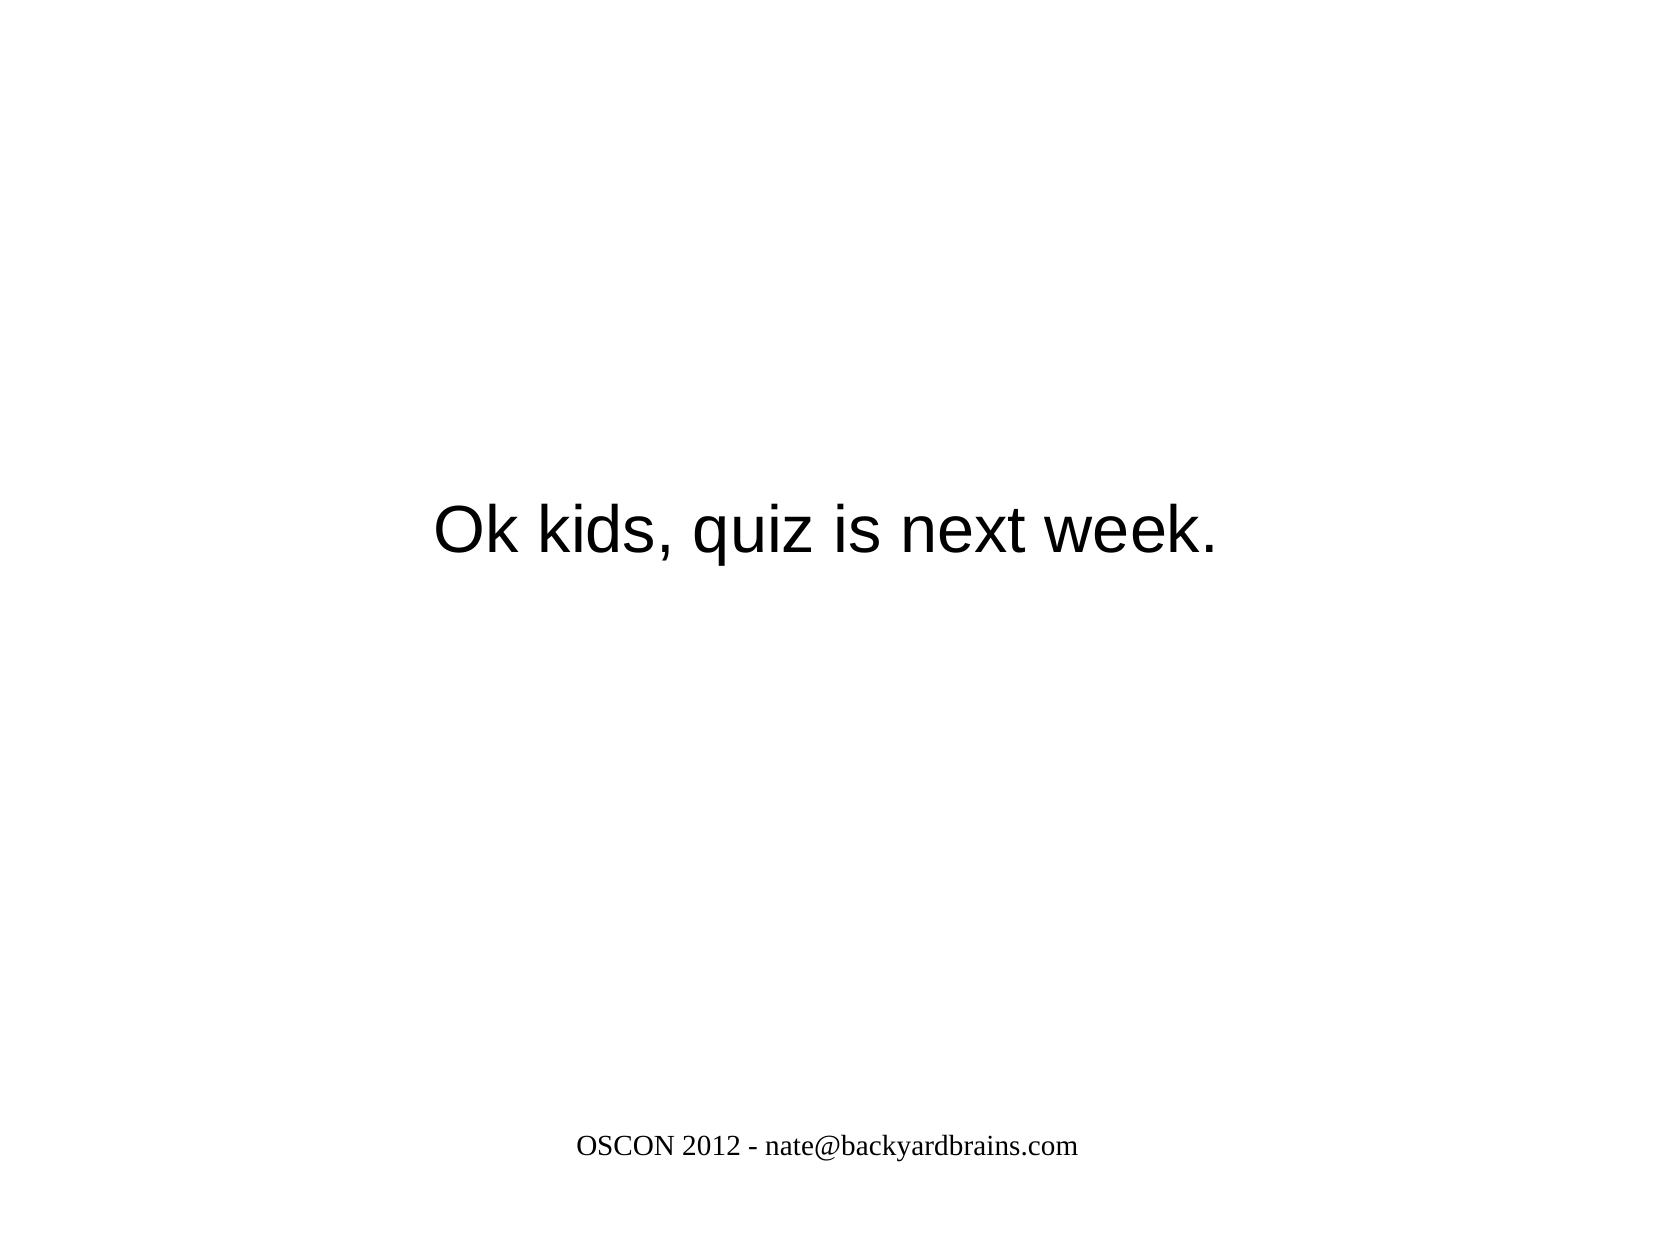

# Ok kids, quiz is next week.
OSCON 2012 - nate@backyardbrains.com